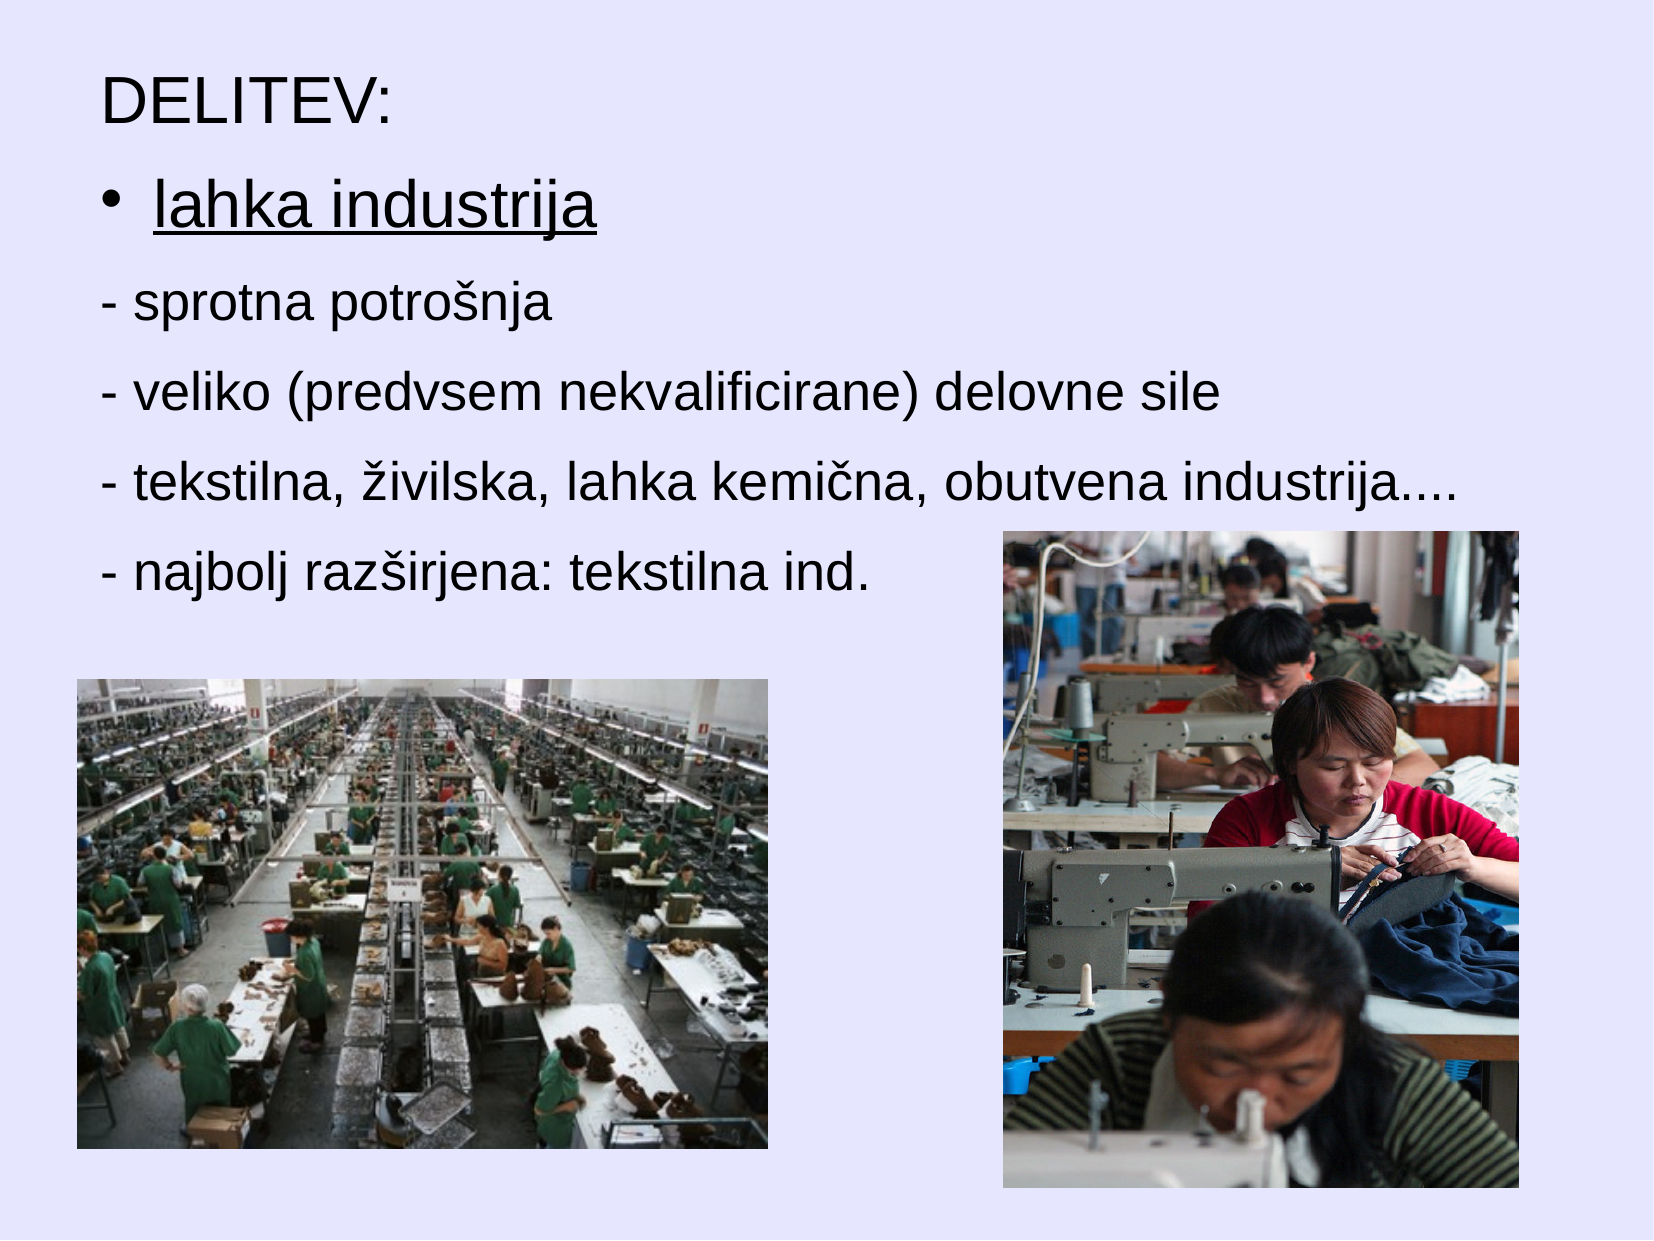

# DELITEV:
lahka industrija
- sprotna potrošnja
- veliko (predvsem nekvalificirane) delovne sile
- tekstilna, živilska, lahka kemična, obutvena industrija....
- najbolj razširjena: tekstilna ind.